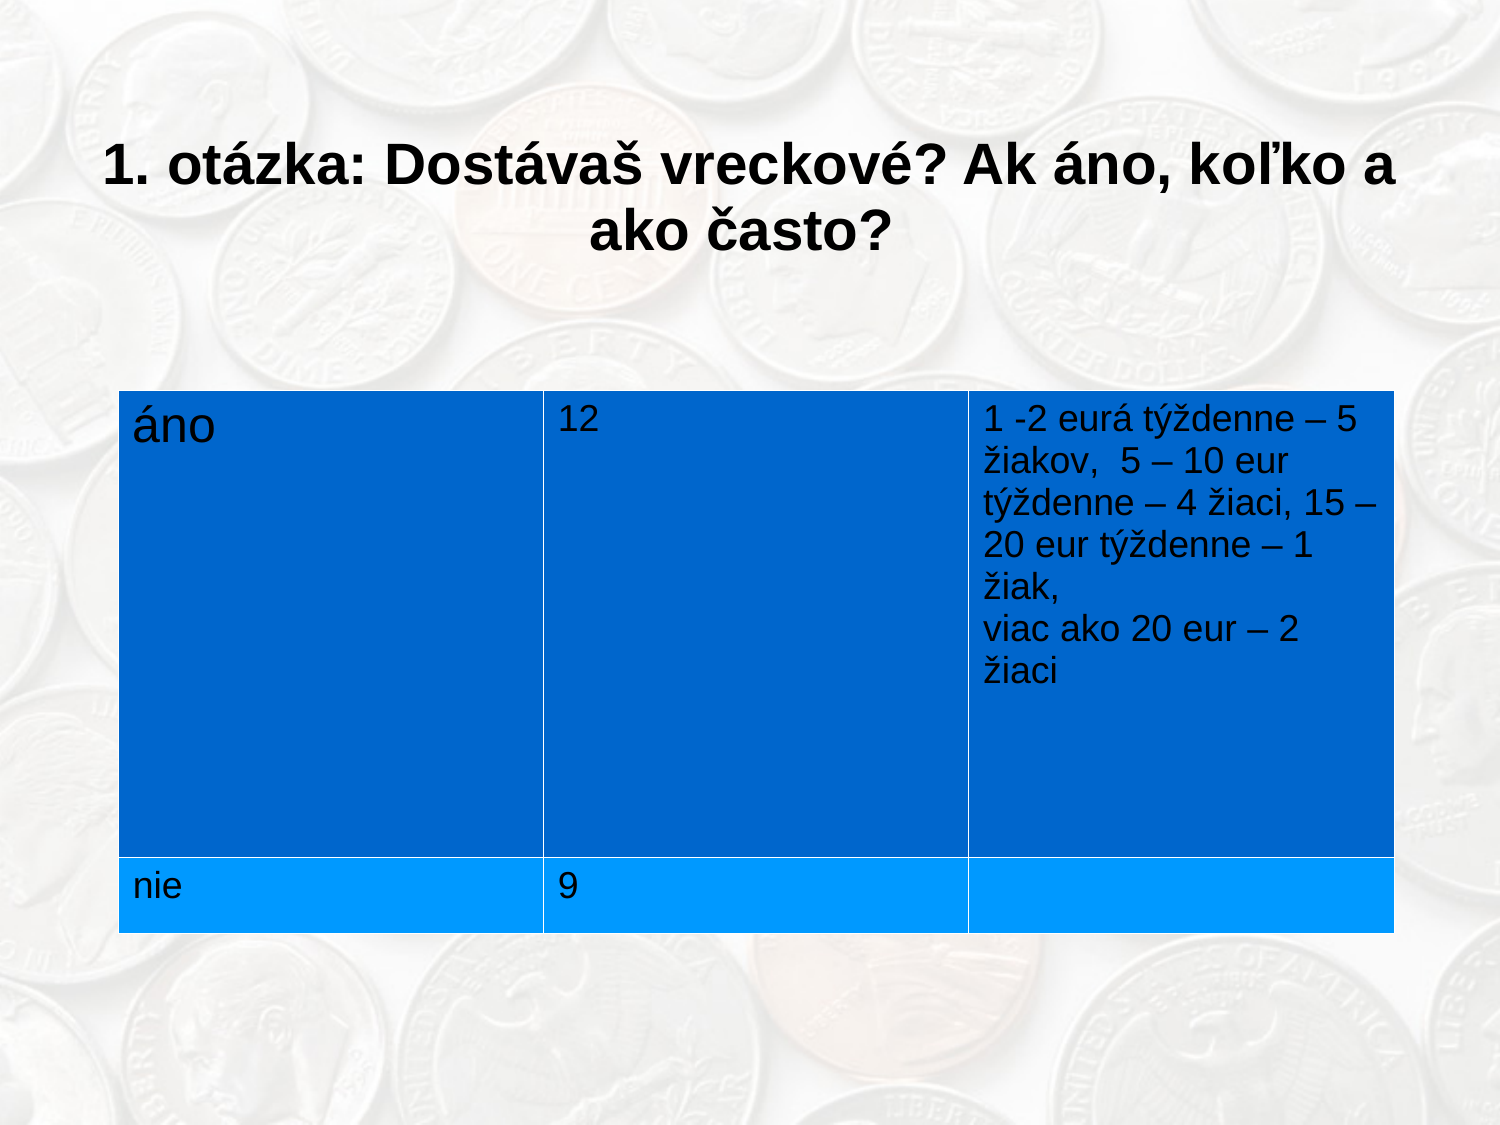

# 1. otázka: Dostávaš vreckové? Ak áno, koľko a ako často?
| áno | 12 | 1 -2 eurá týždenne – 5 žiakov, 5 – 10 eur týždenne – 4 žiaci, 15 – 20 eur týždenne – 1 žiak, viac ako 20 eur – 2 žiaci |
| --- | --- | --- |
| nie | 9 | |